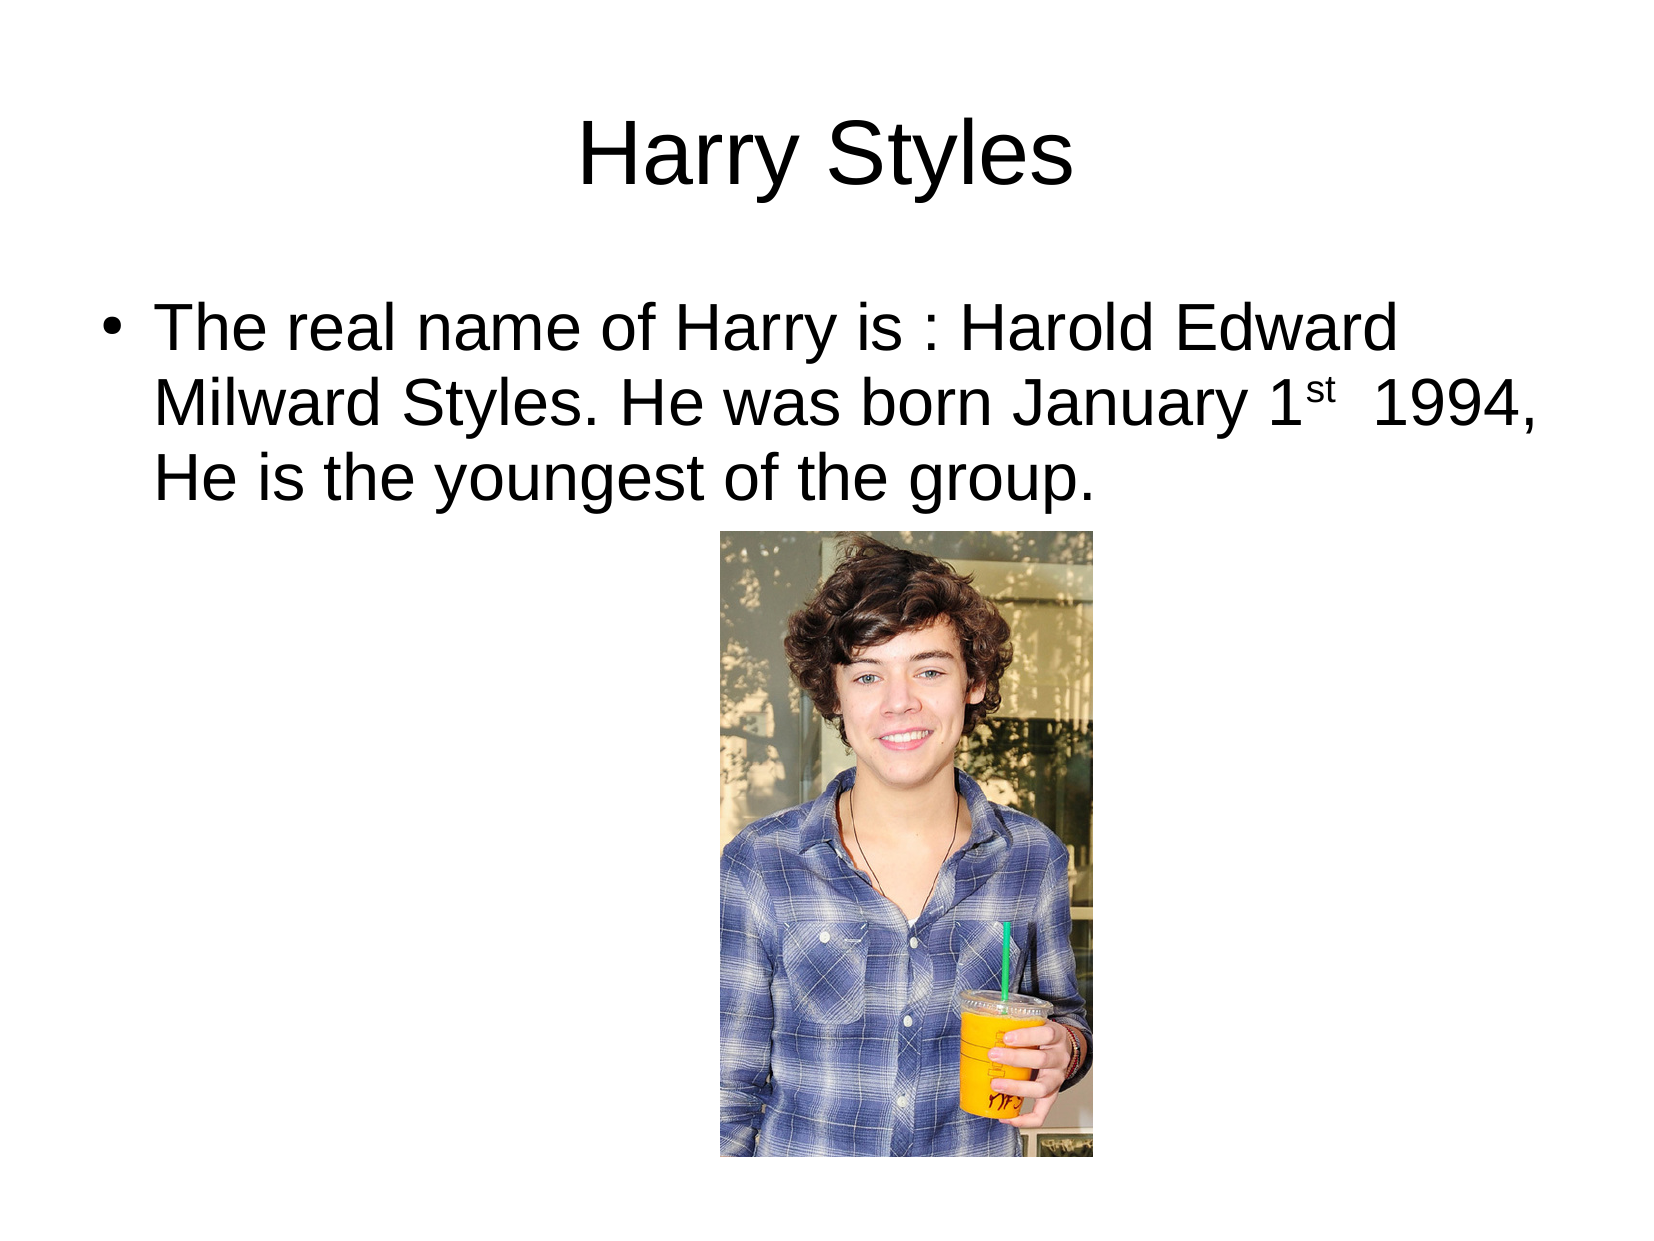

# Harry Styles
The real name of Harry is : Harold Edward Milward Styles. He was born January 1st 1994, He is the youngest of the group.